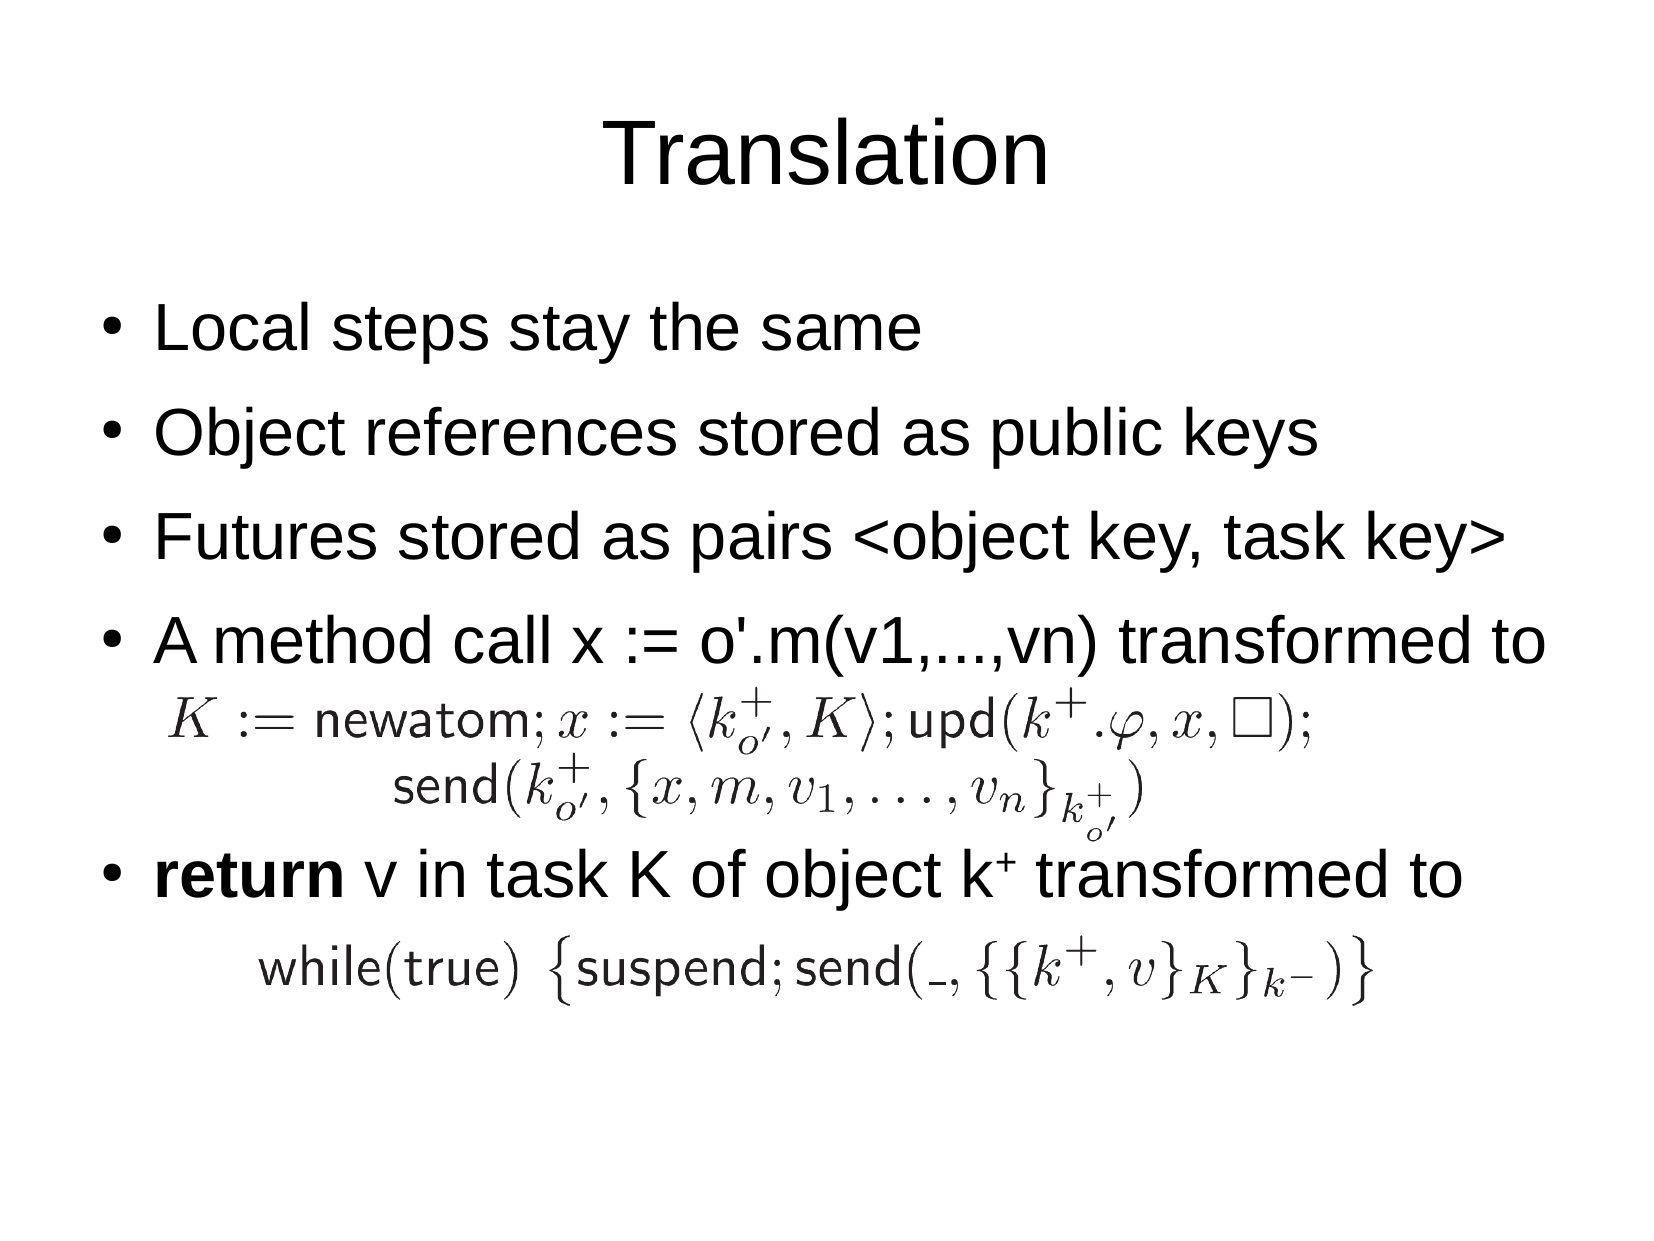

# Translation
Local steps stay the same
Object references stored as public keys
Futures stored as pairs <object key, task key>
A method call x := o'.m(v1,...,vn) transformed to
return v in task K of object k+ transformed to